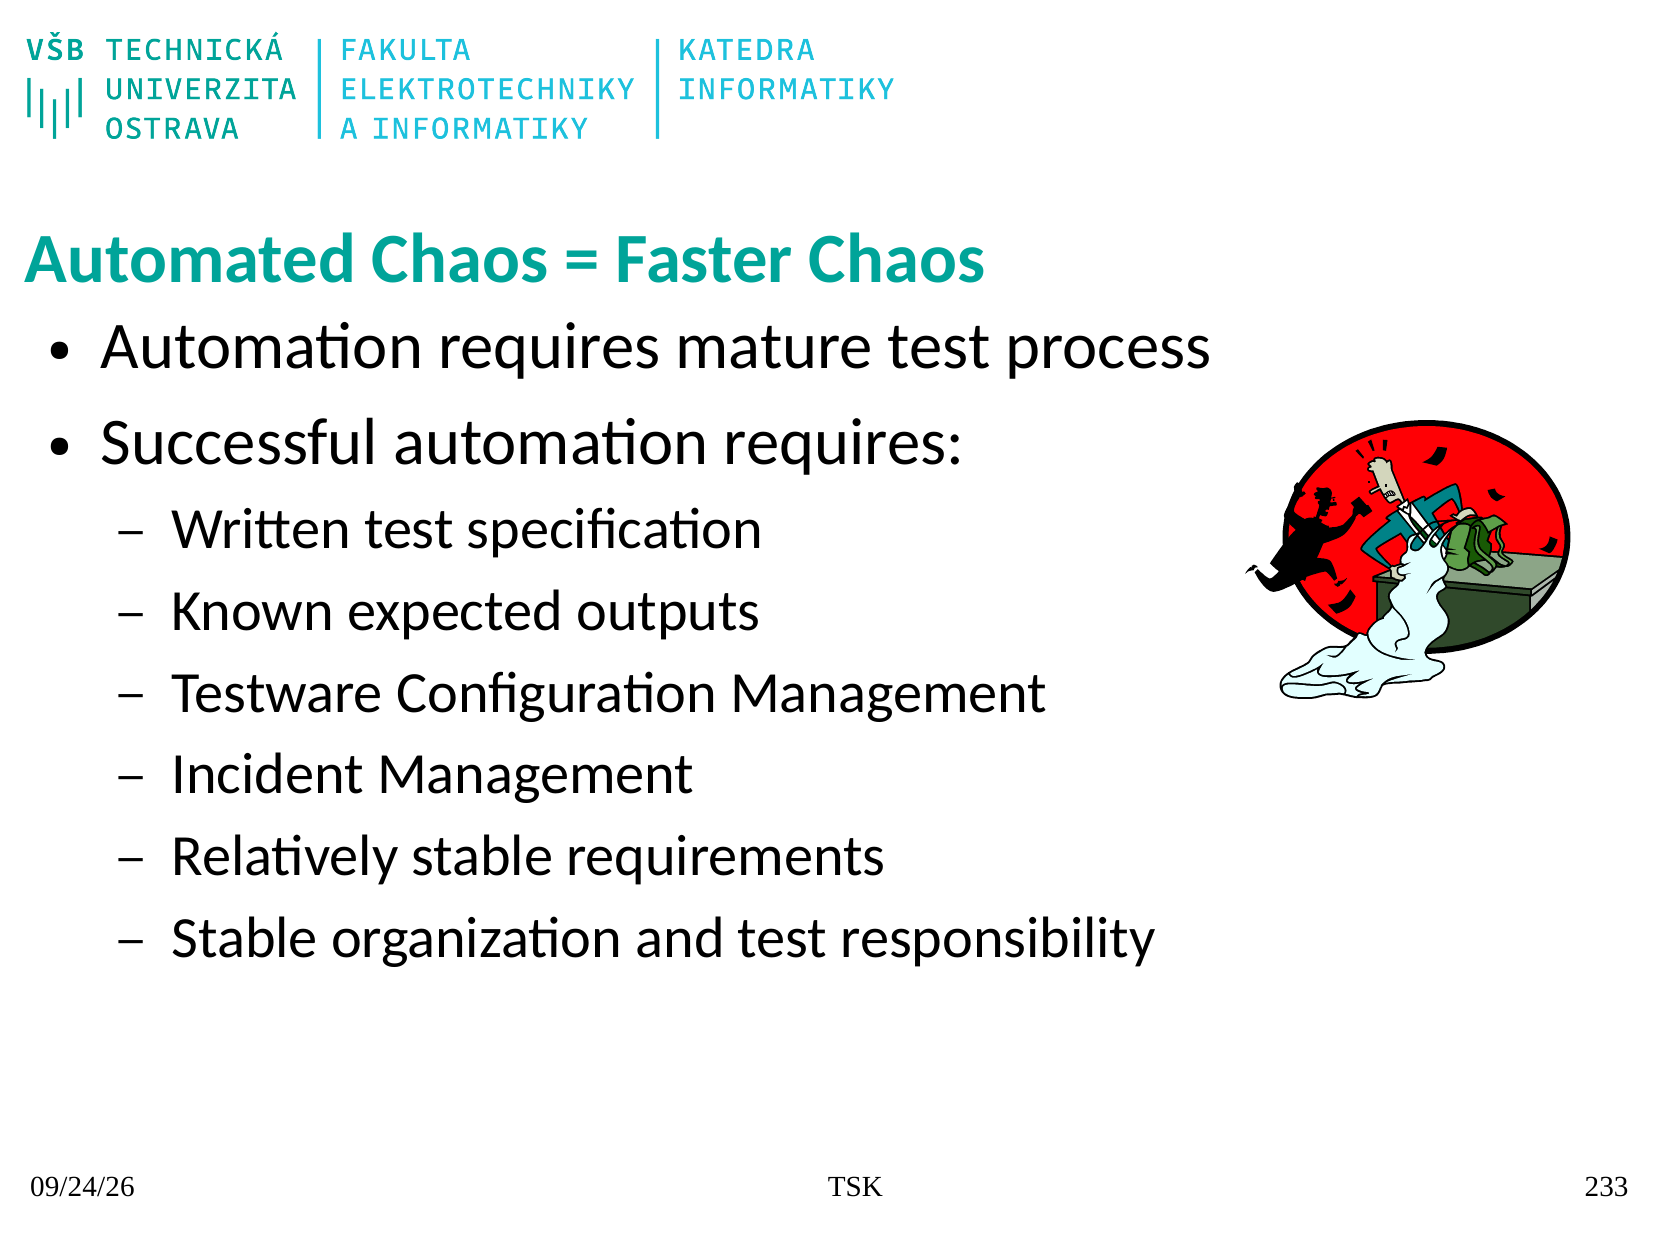

# Automated Chaos = Faster Chaos
Automation requires mature test process
Successful automation requires:
Written test specification
Known expected outputs
Testware Configuration Management
Incident Management
Relatively stable requirements
Stable organization and test responsibility
TSK
233